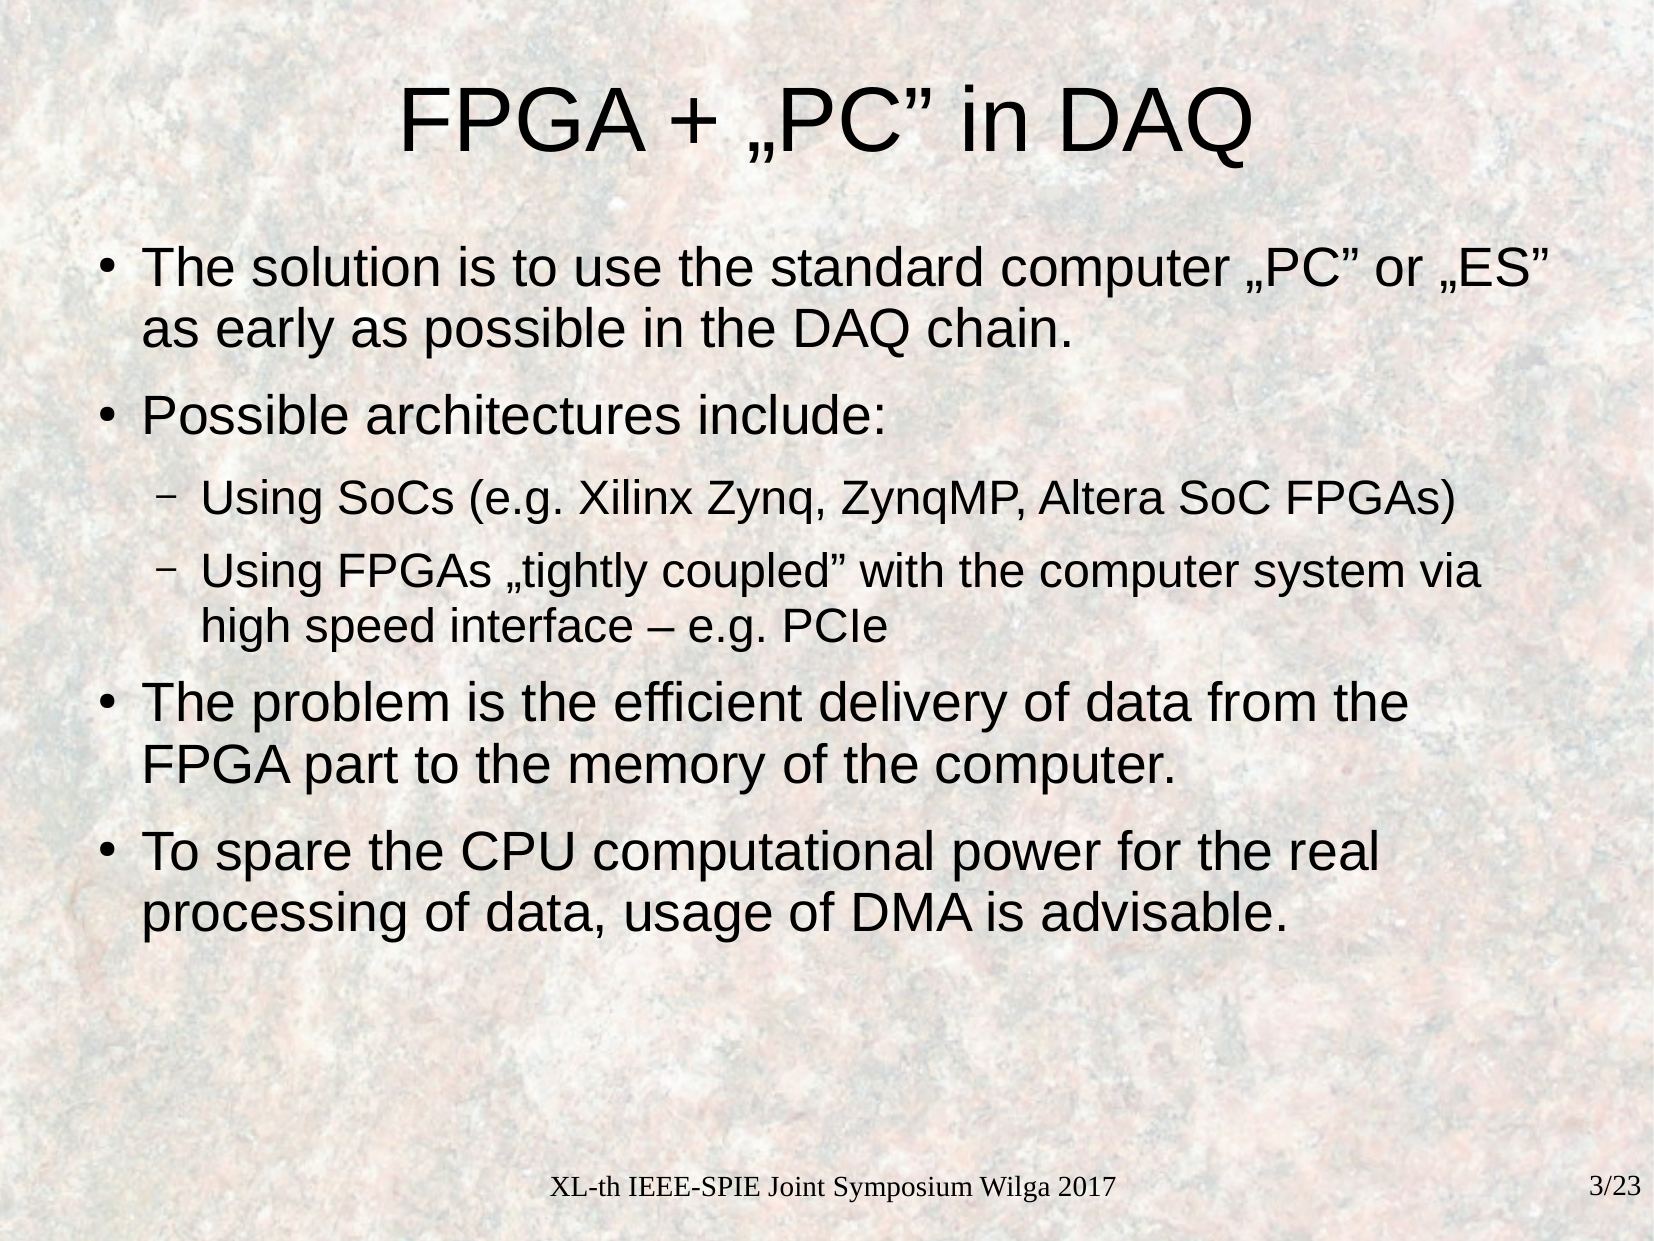

# FPGA + „PC” in DAQ
The solution is to use the standard computer „PC” or „ES” as early as possible in the DAQ chain.
Possible architectures include:
Using SoCs (e.g. Xilinx Zynq, ZynqMP, Altera SoC FPGAs)
Using FPGAs „tightly coupled” with the computer system via high speed interface – e.g. PCIe
The problem is the efficient delivery of data from the FPGA part to the memory of the computer.
To spare the CPU computational power for the real processing of data, usage of DMA is advisable.
3
CBM Collaboration Meeting 03.2017